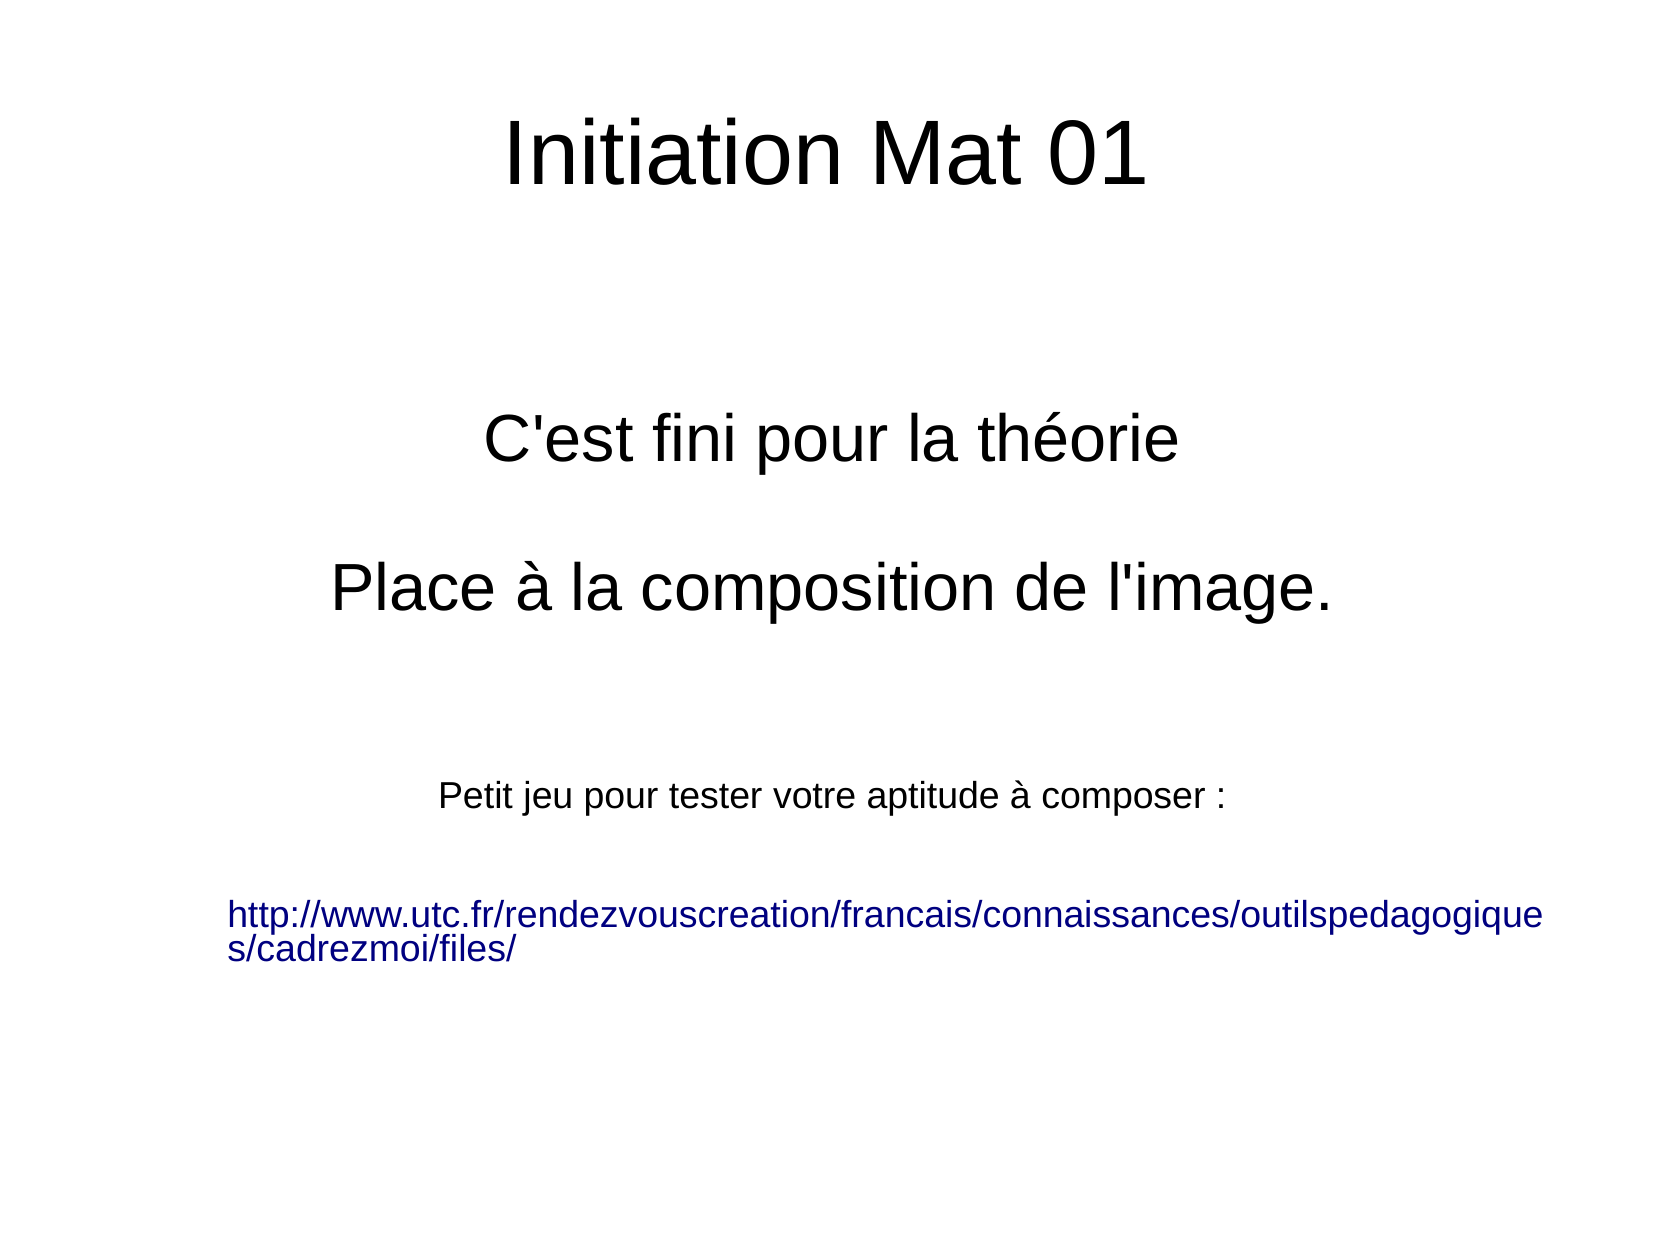

# Initiation Mat 01
C'est fini pour la théorie
Place à la composition de l'image.
Petit jeu pour tester votre aptitude à composer :
http://www.utc.fr/rendezvouscreation/francais/connaissances/outilspedagogiques/cadrezmoi/files/